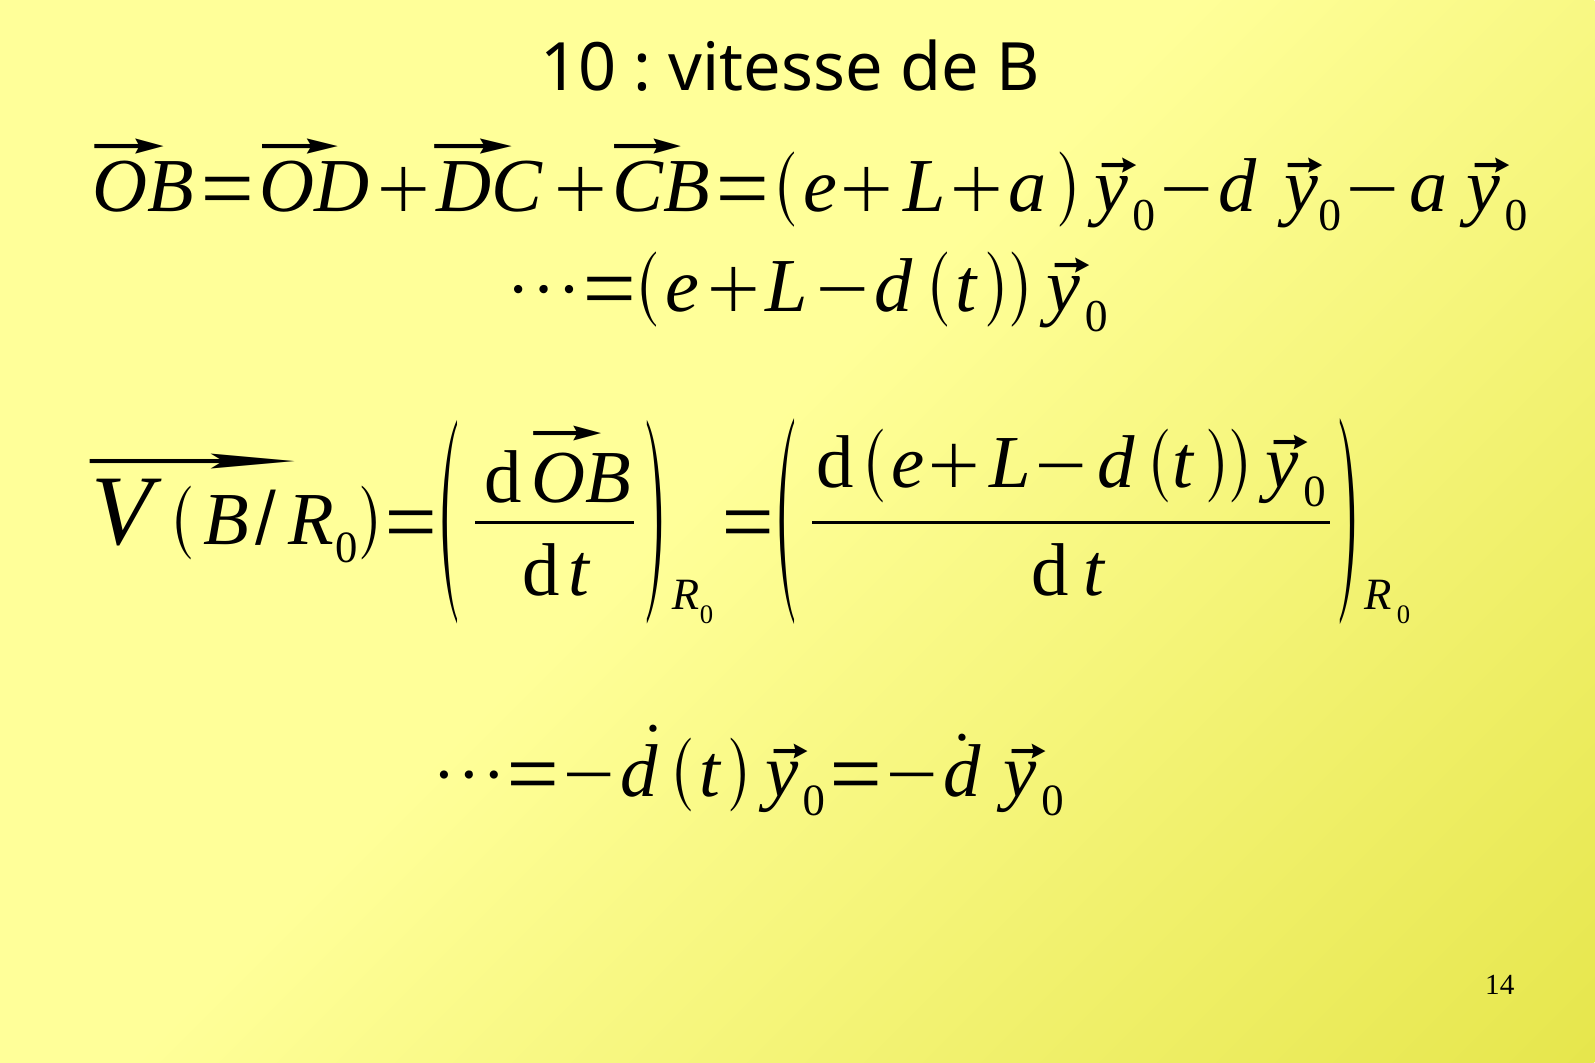

# 10 : vitesse de B
14